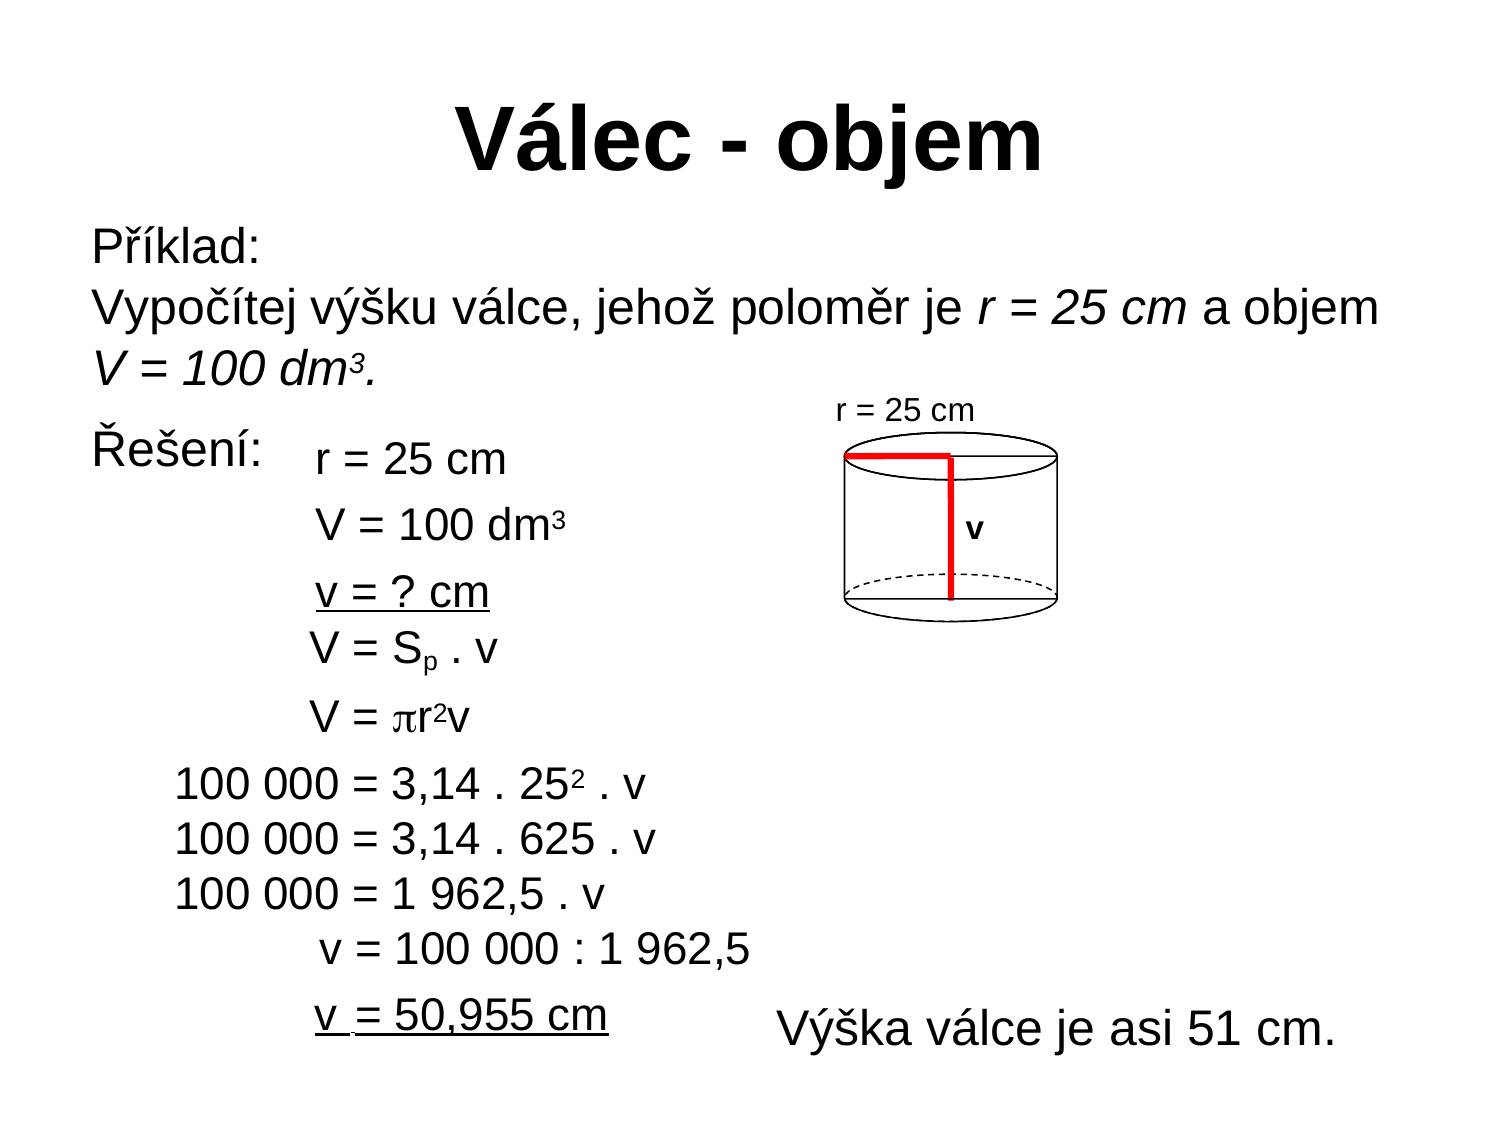

# Válec - objem
Příklad:
Vypočítej výšku válce, jehož poloměr je r = 25 cm a objem
V = 100 dm3.
r = 25 cm
Řešení:
r = 25 cm
V = 100 dm3
v = ? cm
v
 V = Sp . v
 V = r2v
100 000 = 3,14 . 252 . v
100 000 = 3,14 . 625 . v
100 000 = 1 962,5 . v
 v = 100 000 : 1 962,5
 v = 50,955 cm
Výška válce je asi 51 cm.